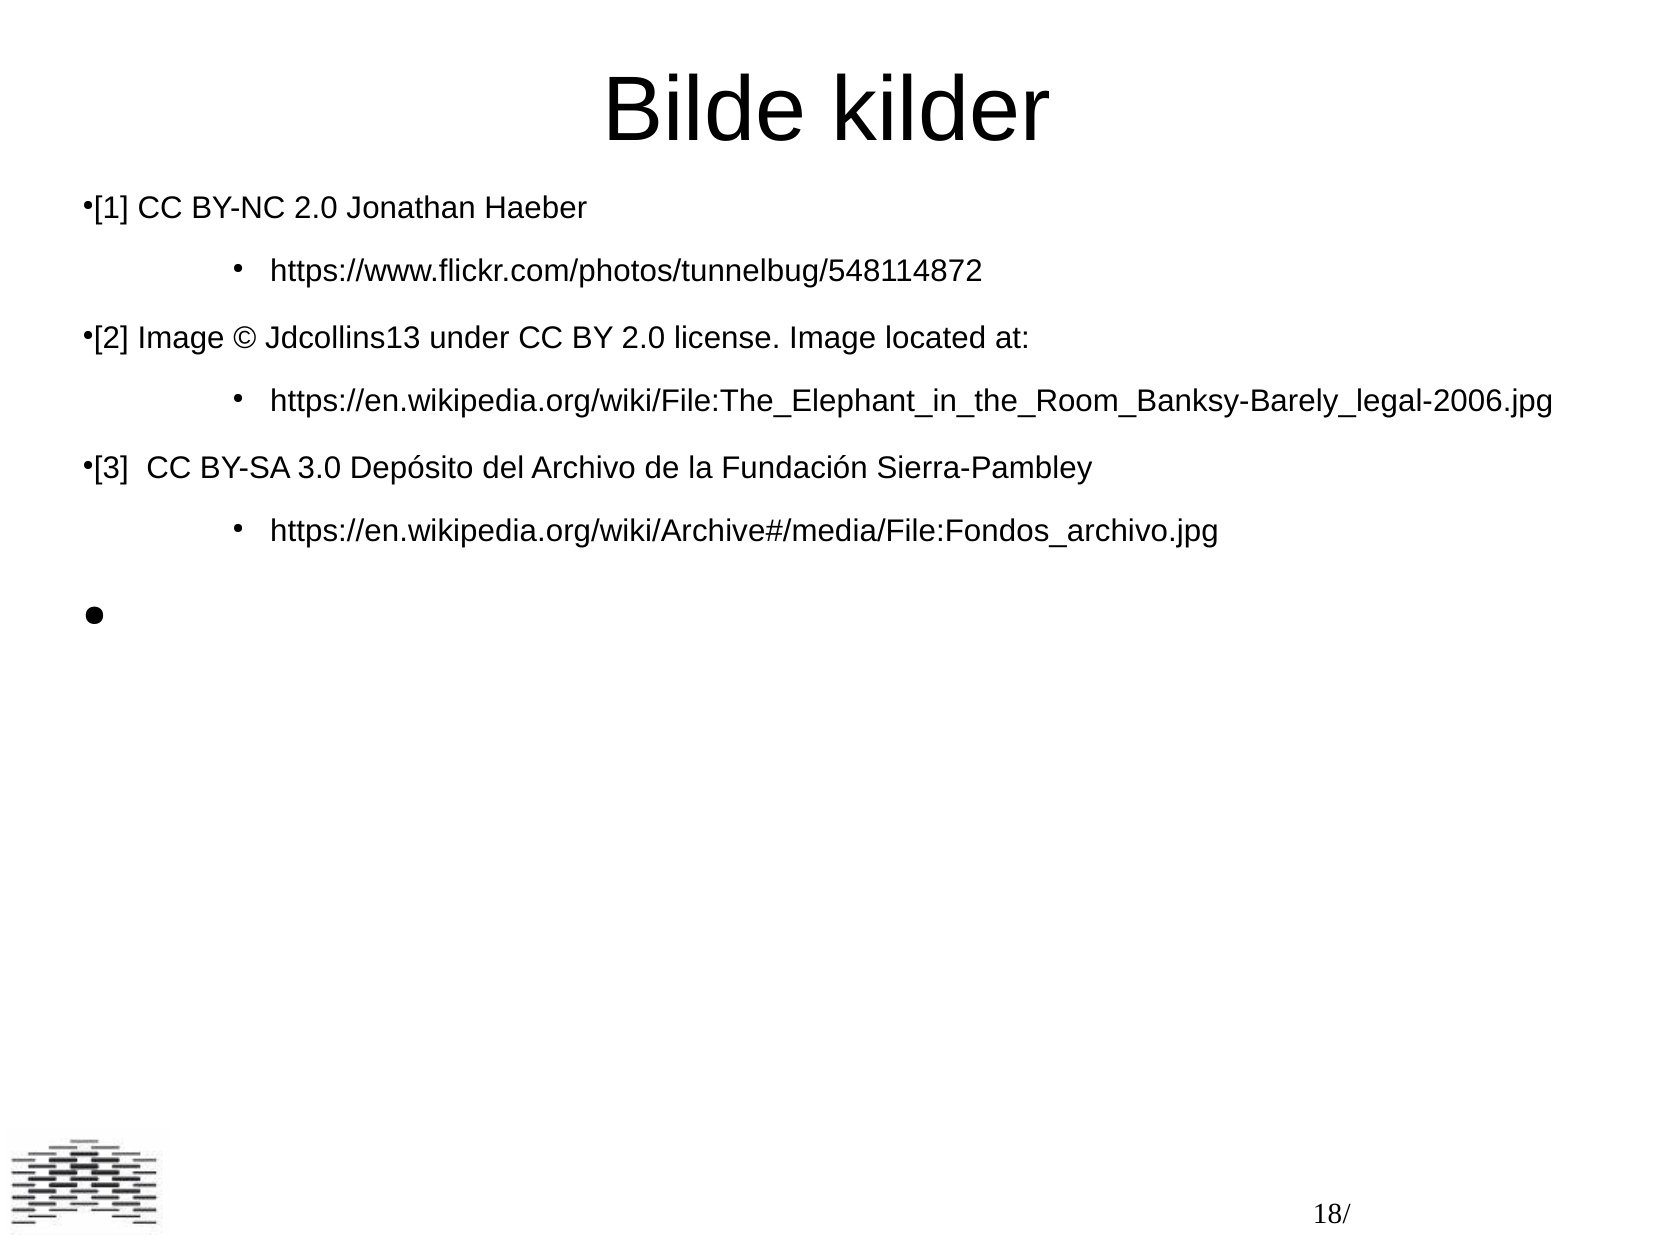

# Bilde kilder
[1] CC BY-NC 2.0 Jonathan Haeber
https://www.flickr.com/photos/tunnelbug/548114872
[2] Image © Jdcollins13 under CC BY 2.0 license. Image located at:
https://en.wikipedia.org/wiki/File:The_Elephant_in_the_Room_Banksy-Barely_legal-2006.jpg
[3] CC BY-SA 3.0 Depósito del Archivo de la Fundación Sierra-Pambley
https://en.wikipedia.org/wiki/Archive#/media/File:Fondos_archivo.jpg